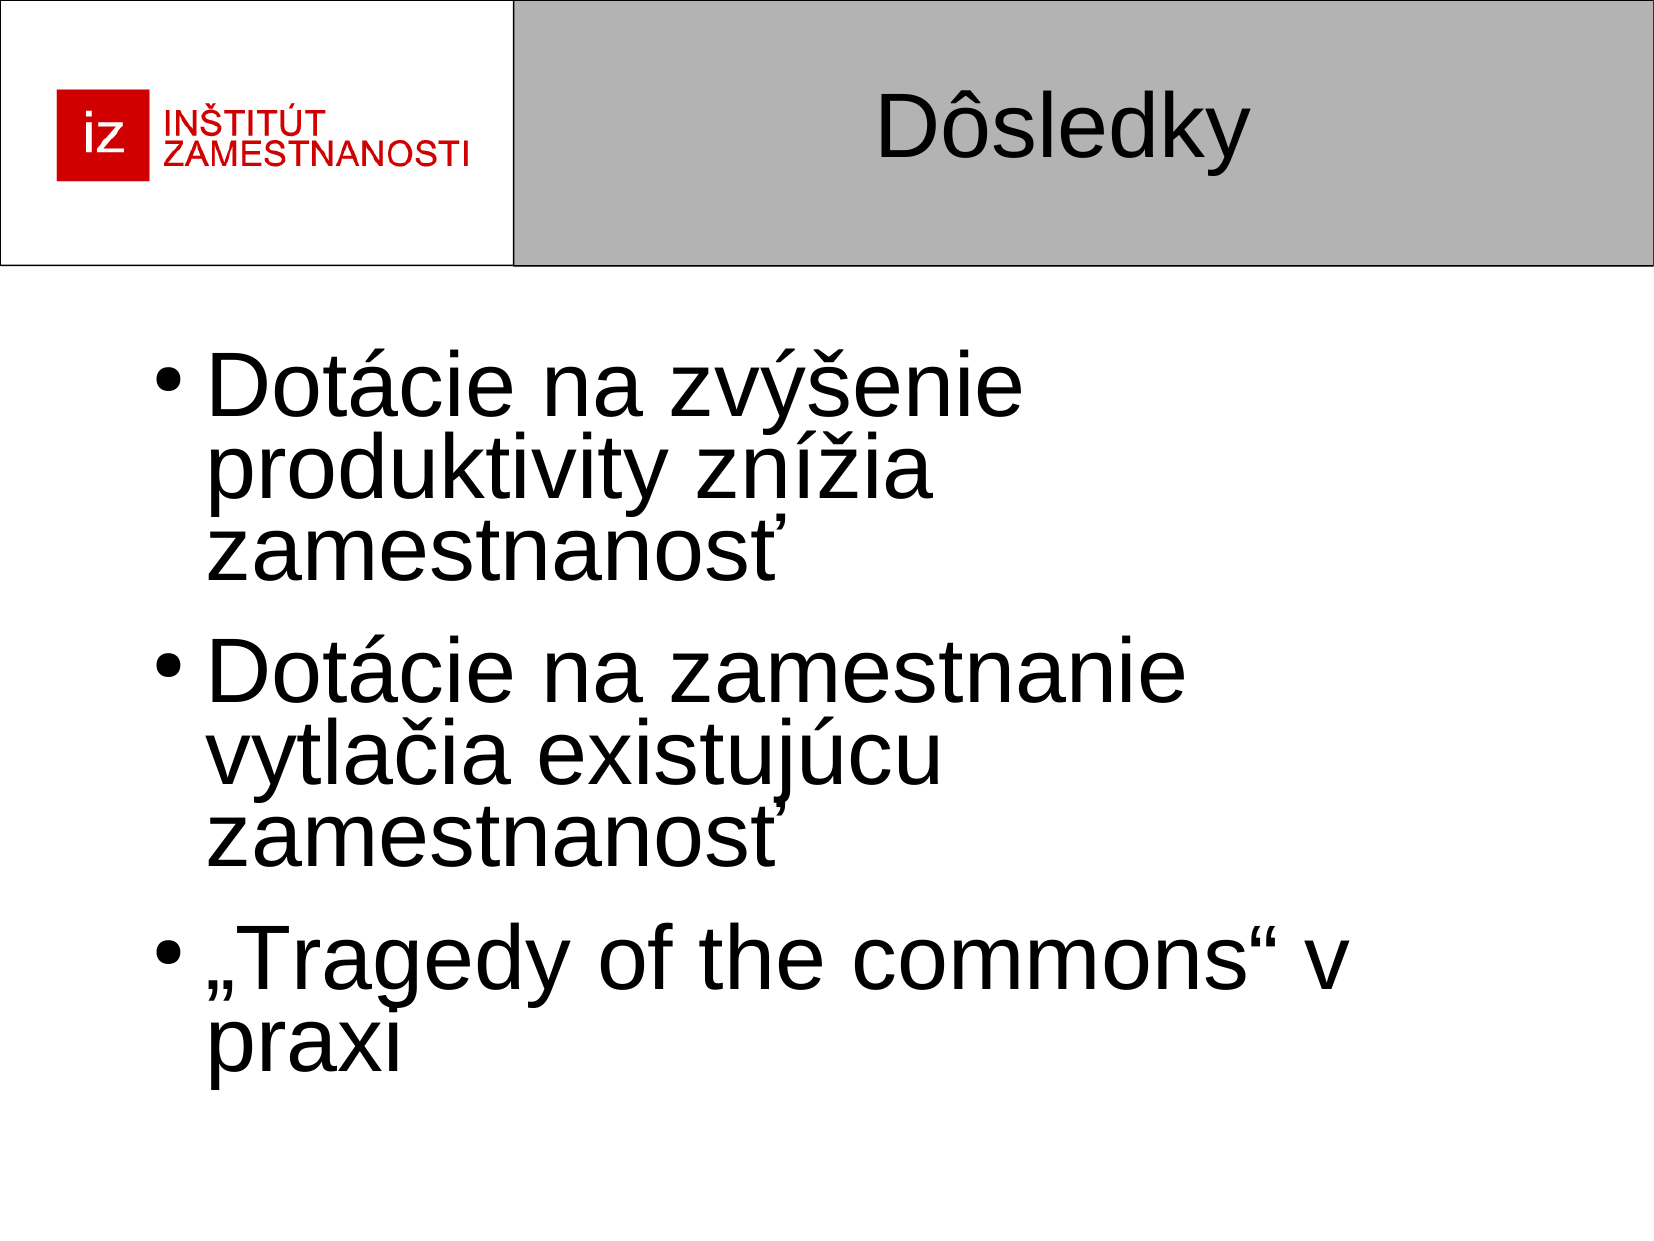

# Dôsledky
Dotácie na zvýšenie produktivity znížia zamestnanosť
Dotácie na zamestnanie vytlačia existujúcu zamestnanosť
„Tragedy of the commons“ v praxi